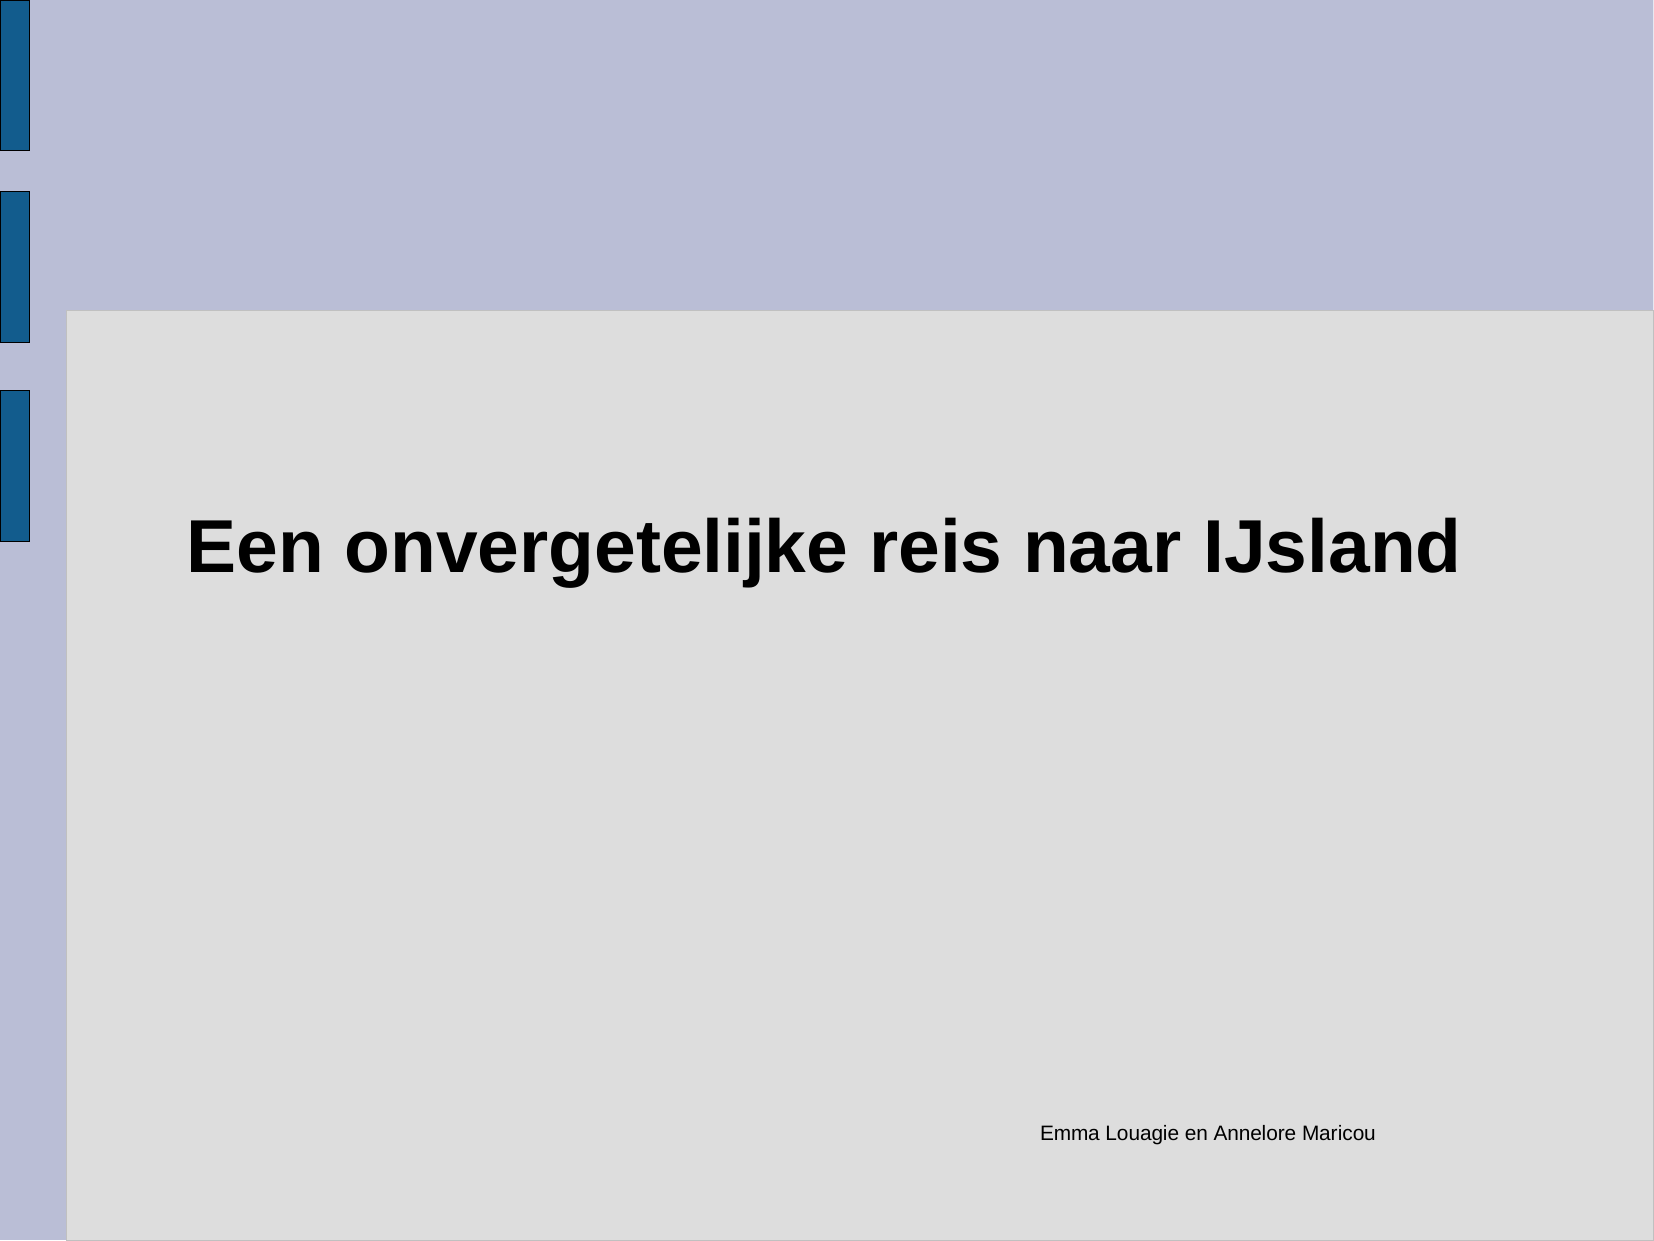

# Een onvergetelijke reis naar IJsland
Emma Louagie en Annelore Maricou